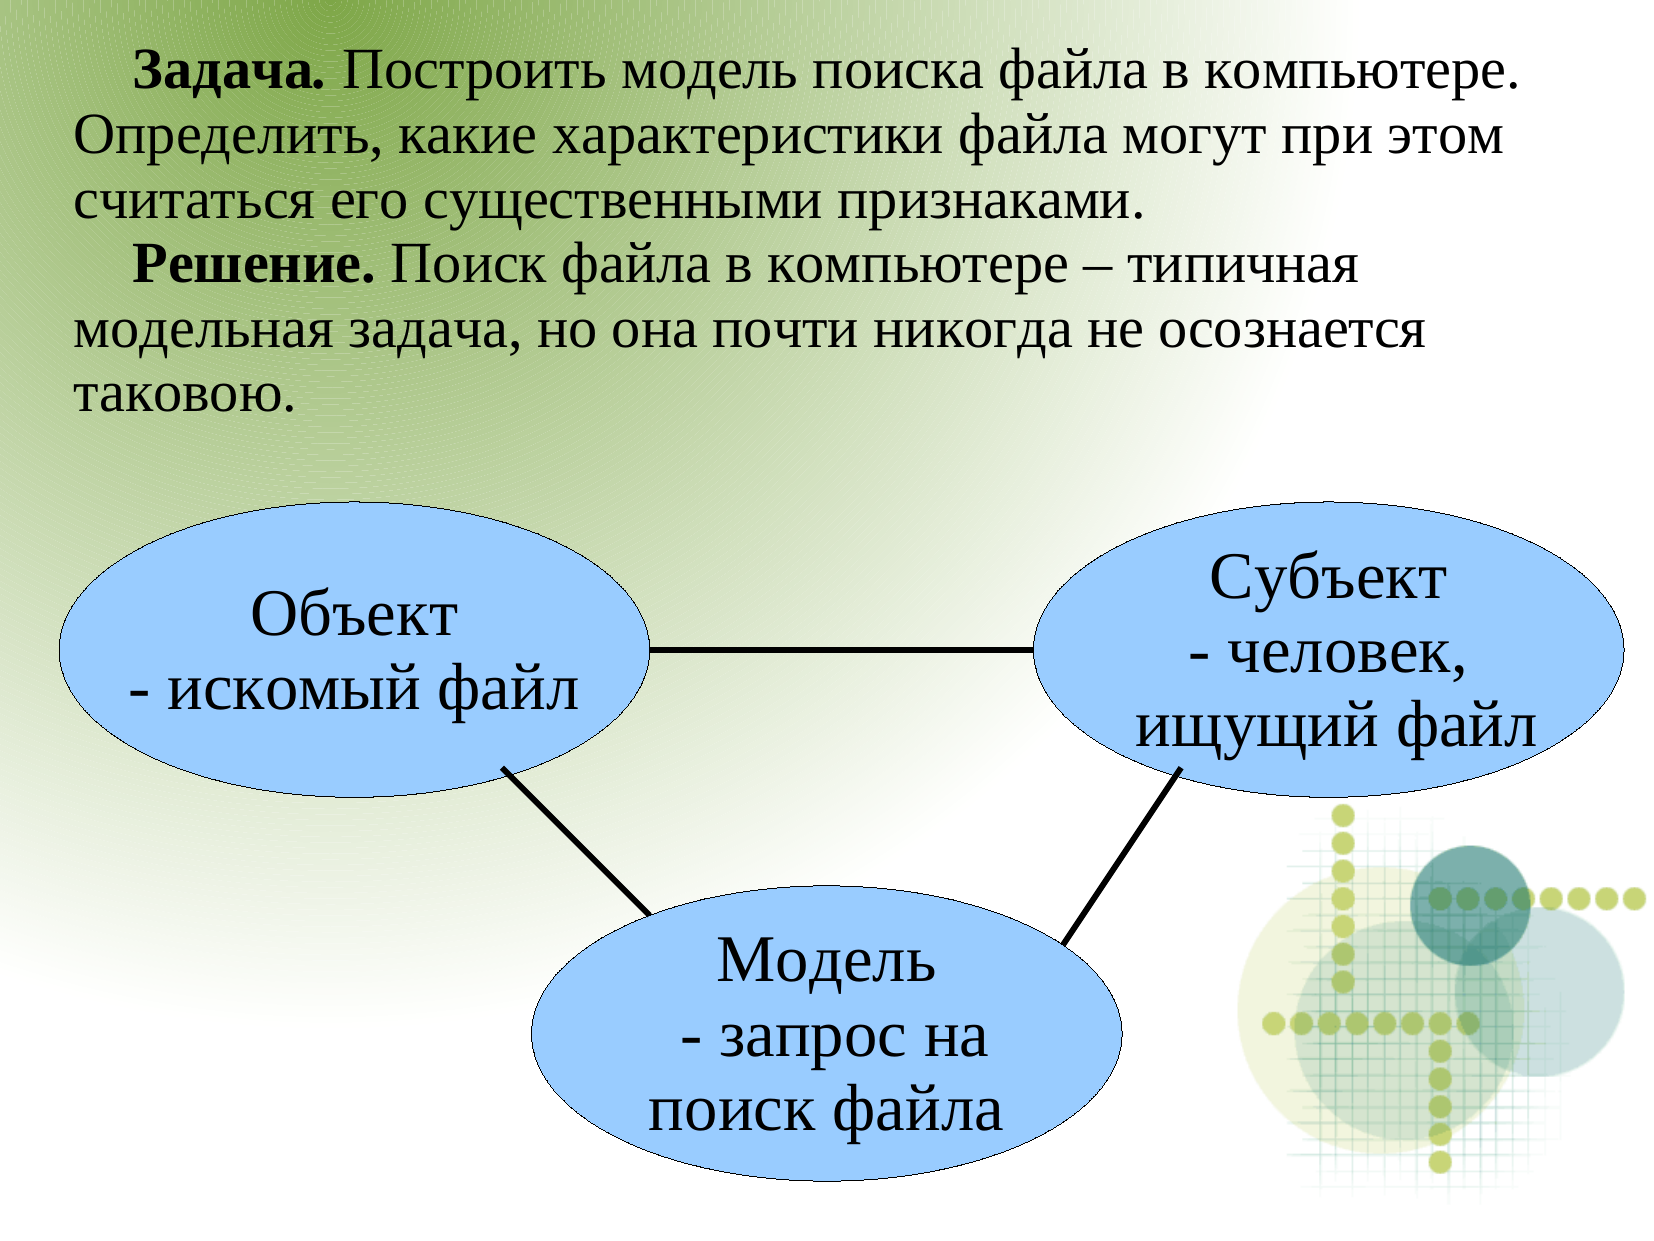

Задача. Построить модель поиска файла в компьютере. Определить, какие характеристики файла могут при этом считаться его существенными признаками.
Решение. Поиск файла в компьютере – типичная модельная задача, но она почти никогда не осознается таковою.
Объект
- искомый файл
Субъект
- человек,
 ищущий файл
Модель
 - запрос на
поиск файла